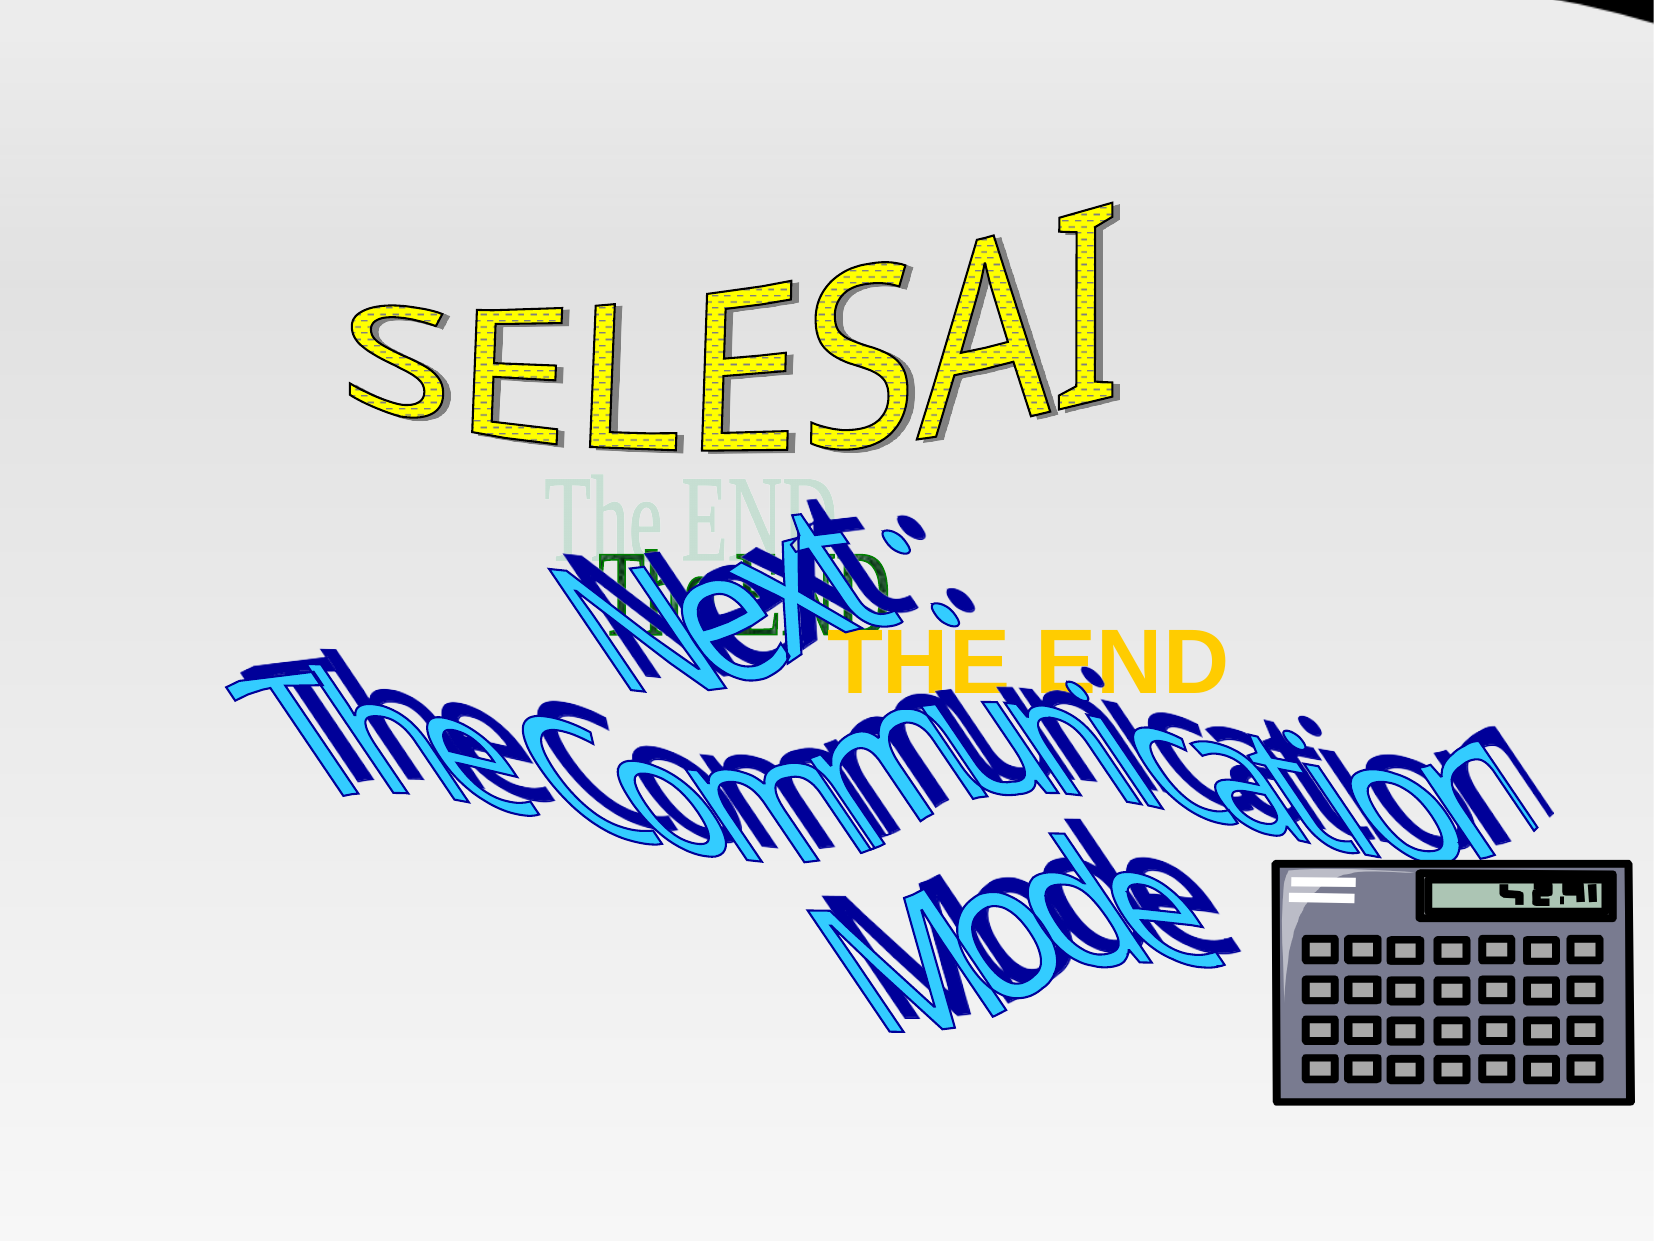

SELESAI
Next :
 The Communication
 Mode
The END
# THE END